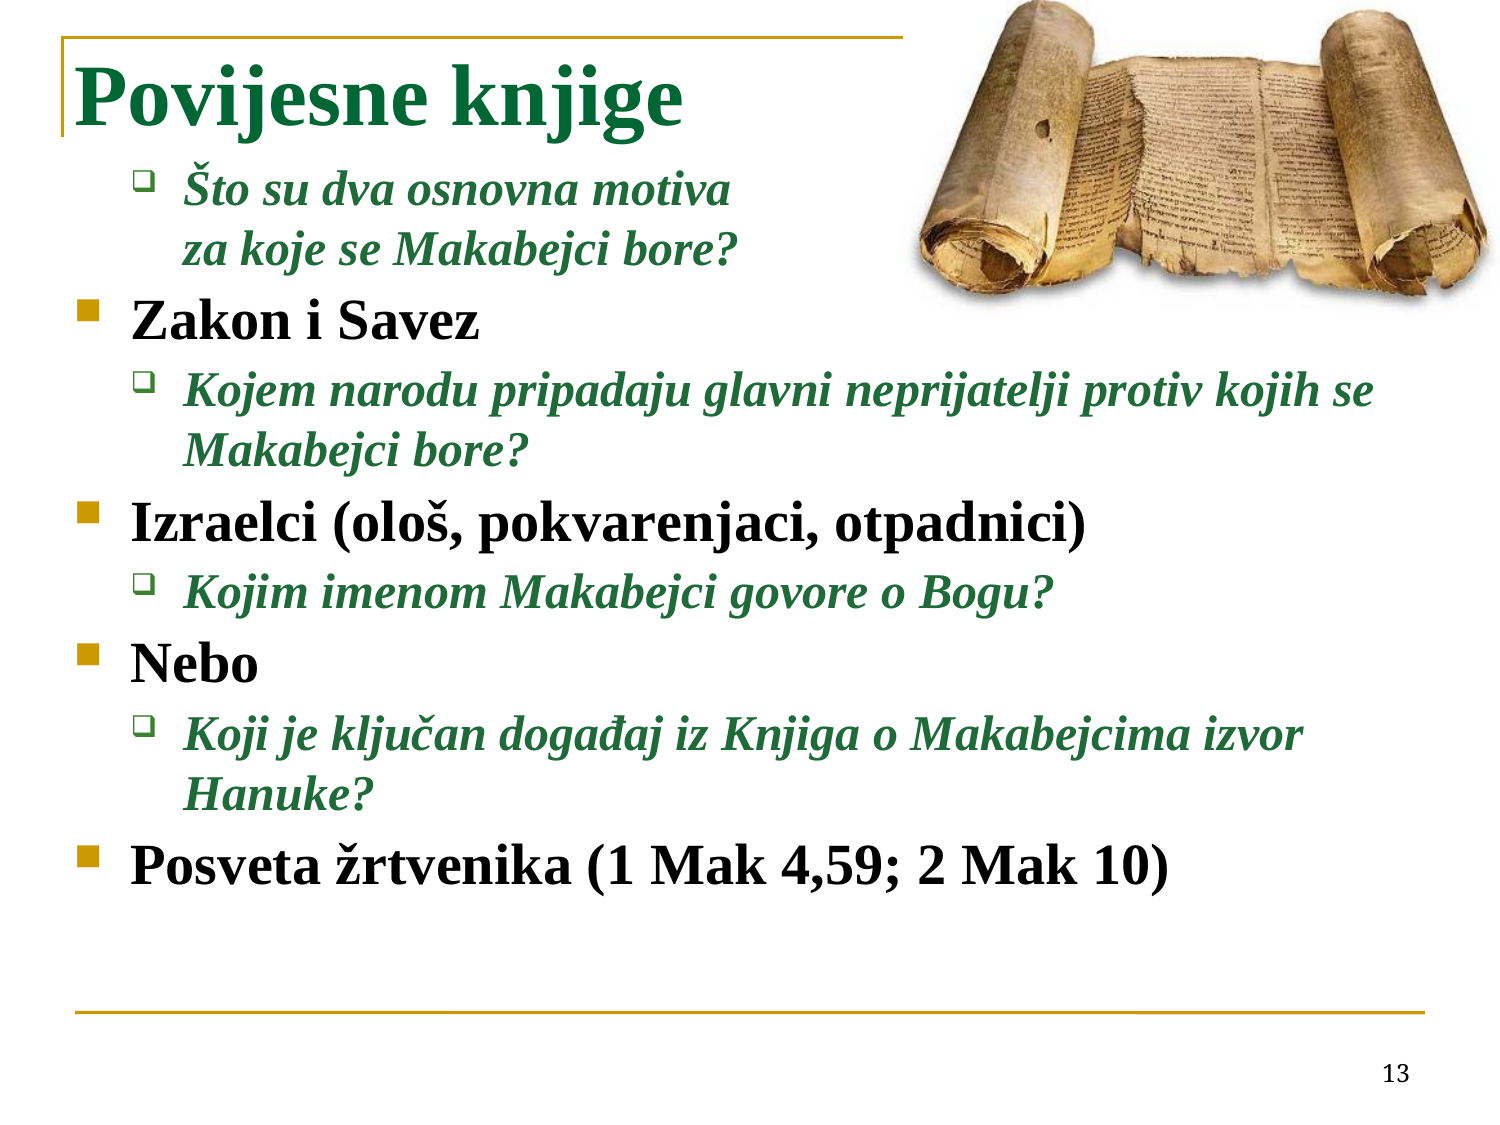

Povijesne knjige
Što su dva osnovna motiva
za koje se Makabejci bore?
Zakon i Savez
Kojem narodu pripadaju glavni neprijatelji protiv kojih se Makabejci bore?
Izraelci (ološ, pokvarenjaci, otpadnici)
Kojim imenom Makabejci govore o Bogu?
Nebo
Koji je ključan događaj iz Knjiga o Makabejcima izvor Hanuke?
Posveta žrtvenika (1 Mak 4,59; 2 Mak 10)